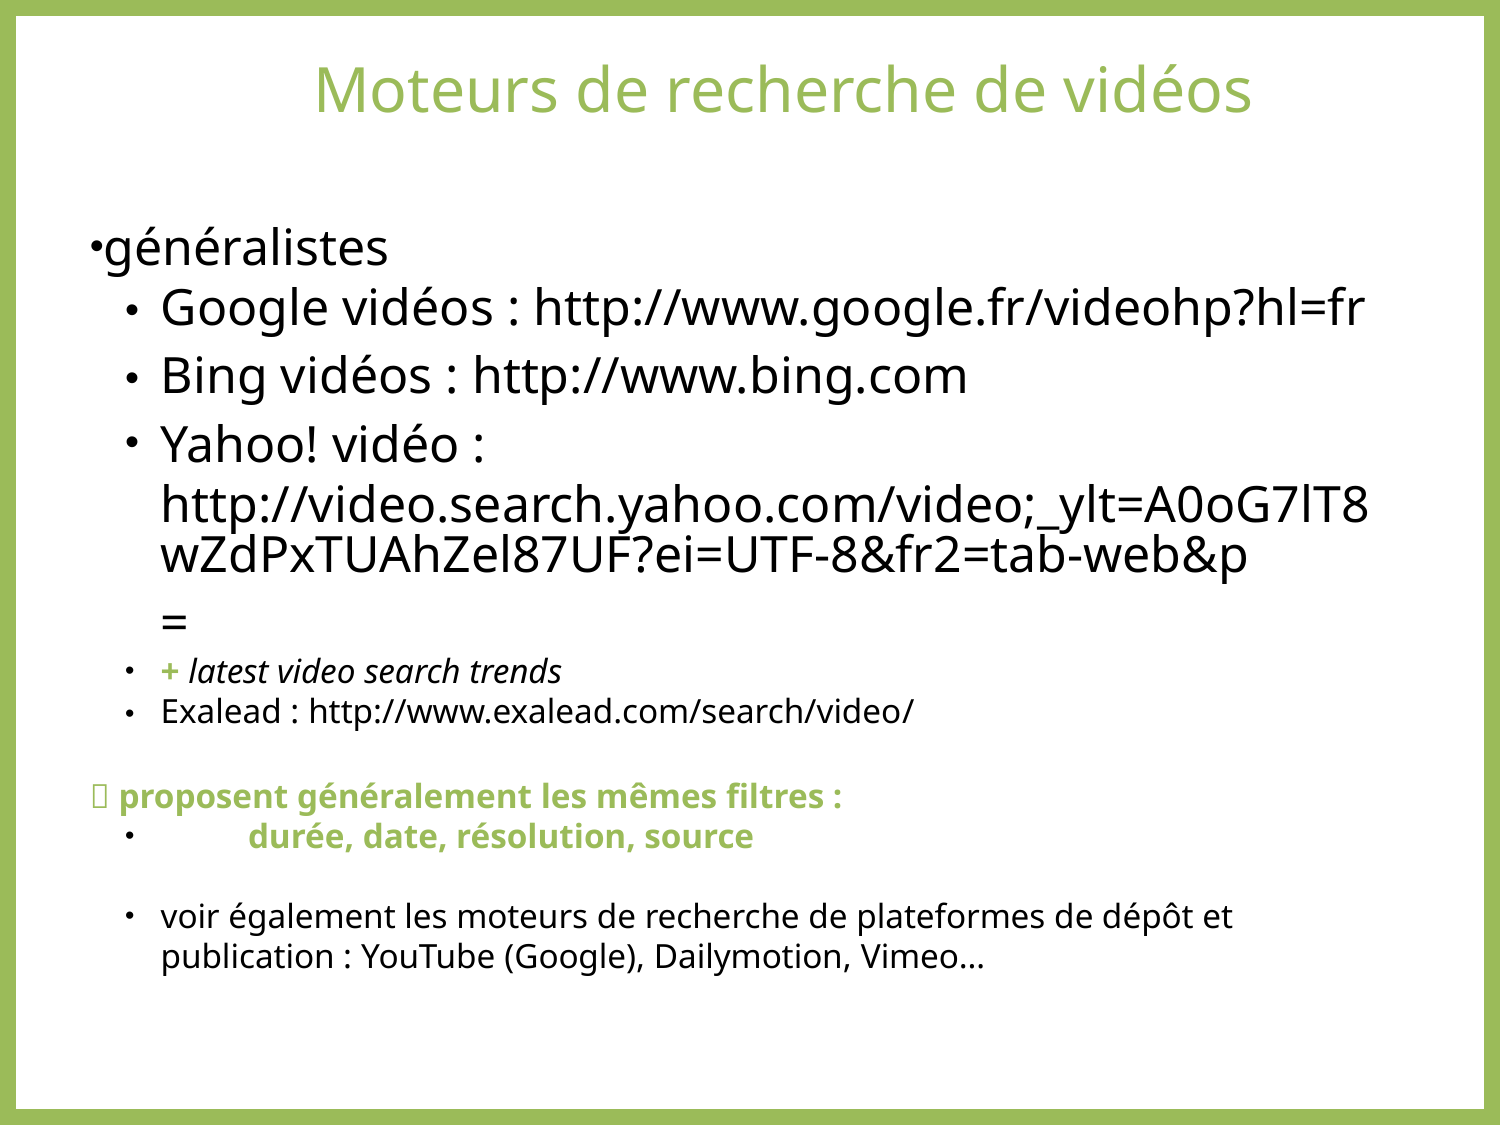

Moteurs de recherche de vidéos
généralistes
Google vidéos : http://www.google.fr/videohp?hl=fr
Bing vidéos : http://www.bing.com
Yahoo! vidéo : http://video.search.yahoo.com/video;_ylt=A0oG7lT8wZdPxTUAhZel87UF?ei=UTF-8&fr2=tab-web&p=
+ latest video search trends
Exalead : http://www.exalead.com/search/video/
 proposent généralement les mêmes filtres :
 durée, date, résolution, source
voir également les moteurs de recherche de plateformes de dépôt et publication : YouTube (Google), Dailymotion, Vimeo…